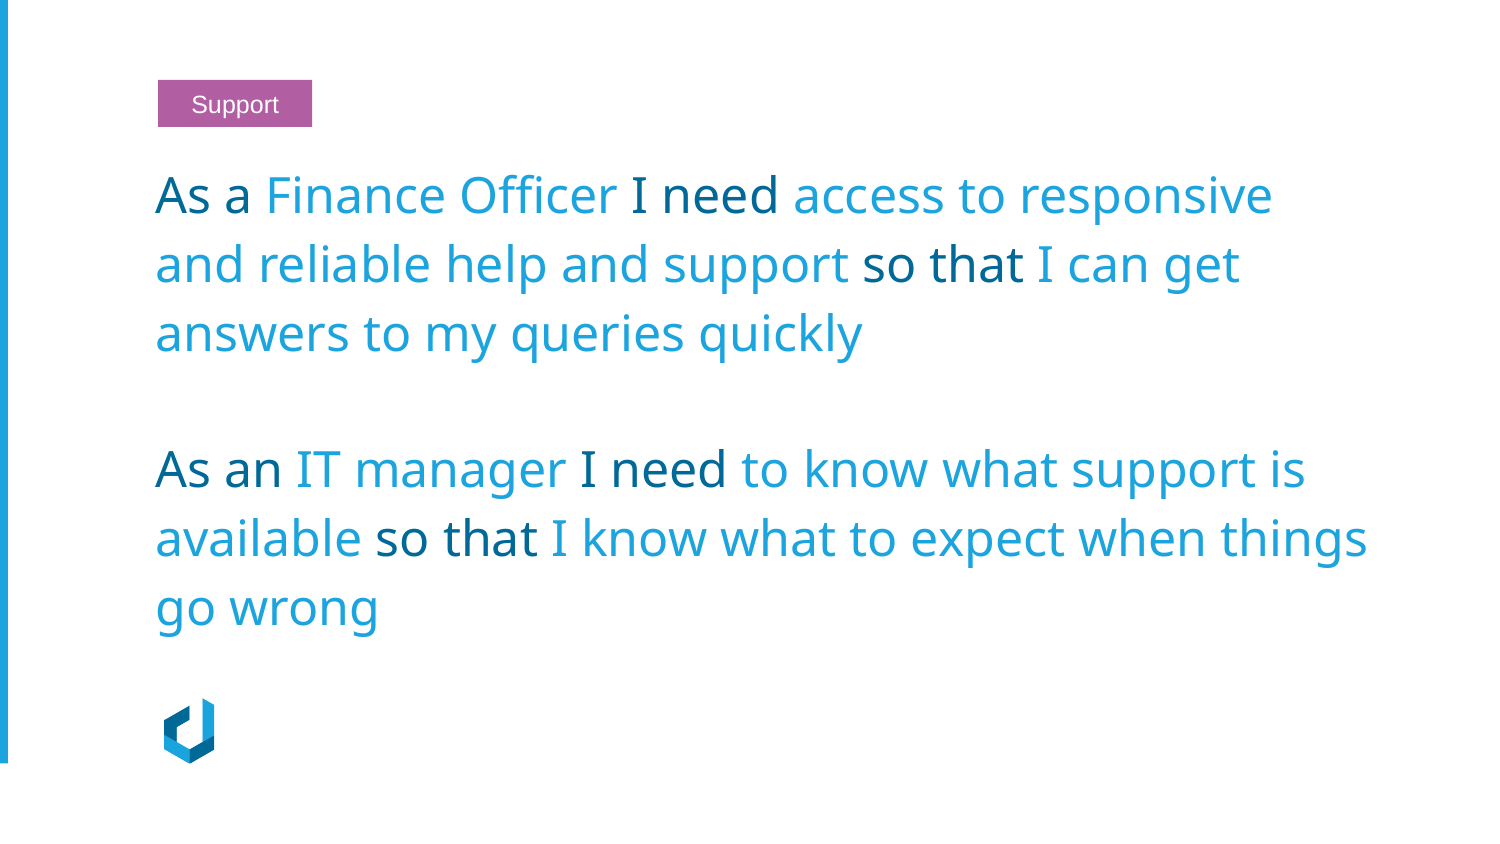

Support
# As a Finance Officer I need access to responsive and reliable help and support so that I can get answers to my queries quickly
As an IT manager I need to know what support is available so that I know what to expect when things go wrong